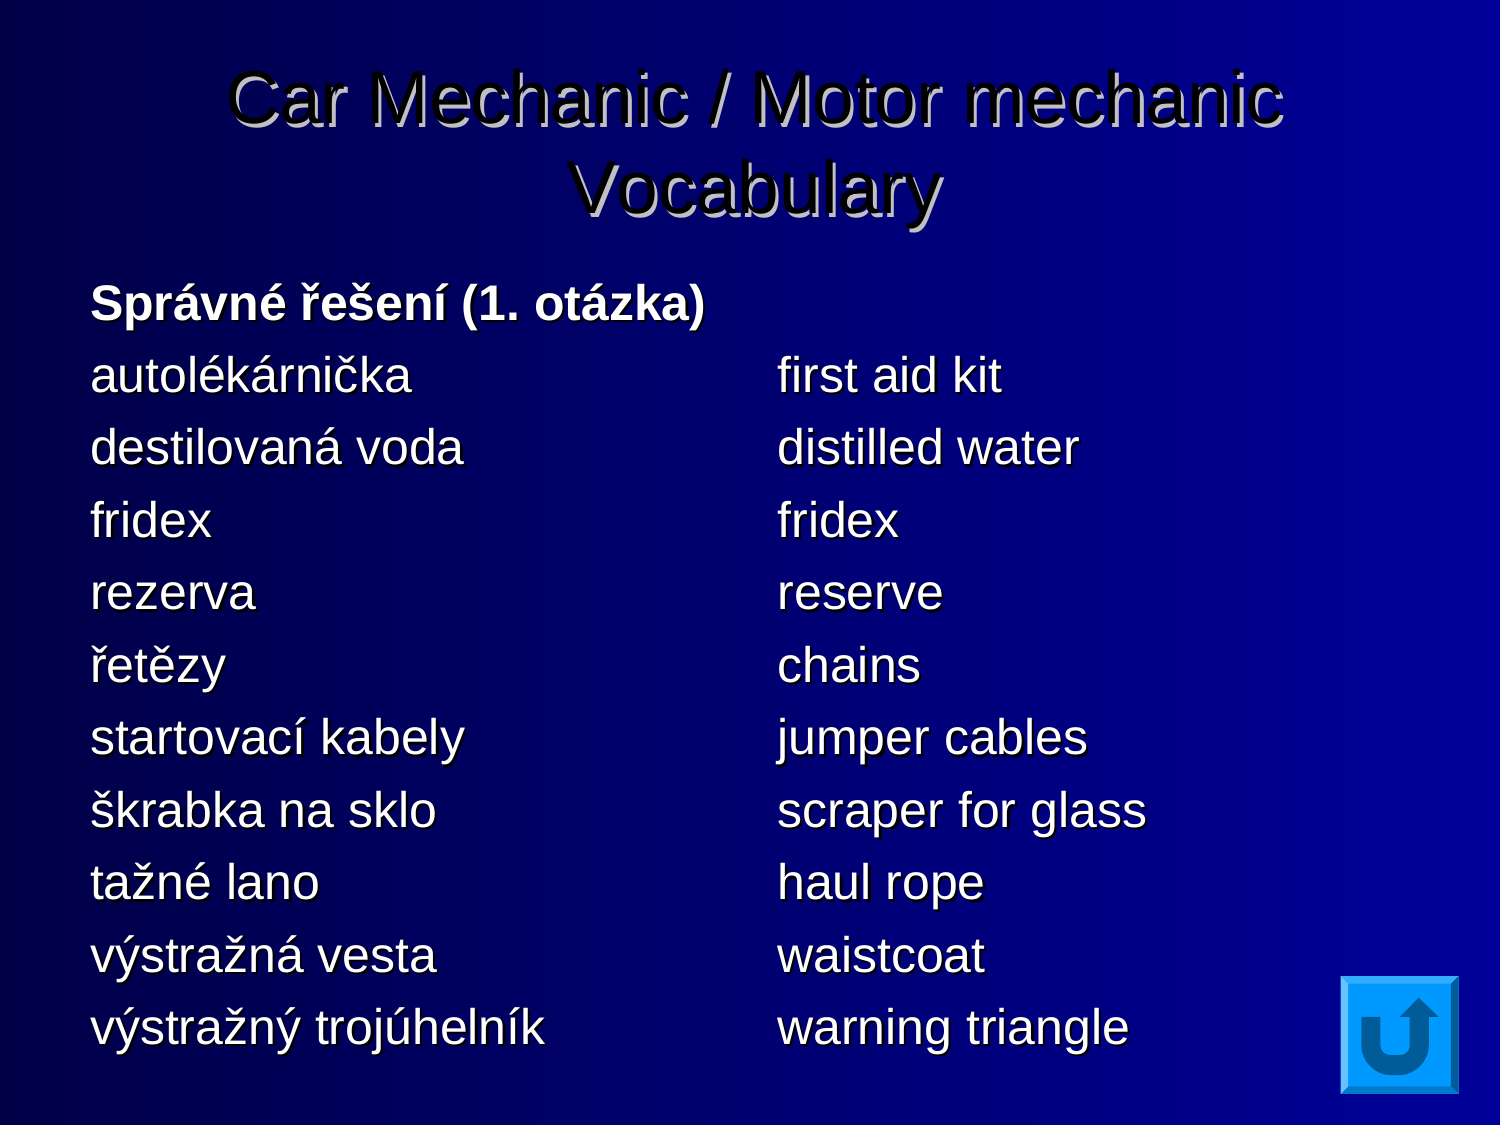

# Car Mechanic / Motor mechanic Vocabulary
Správné řešení (1. otázka)
autolékárnička
destilovaná voda
fridex
rezerva
řetězy
startovací kabely
škrabka na sklo
tažné lano
výstražná vesta
výstražný trojúhelník
first aid kit
distilled water
fridex
reserve
chains
jumper cables
scraper for glass
haul rope
waistcoat
warning triangle